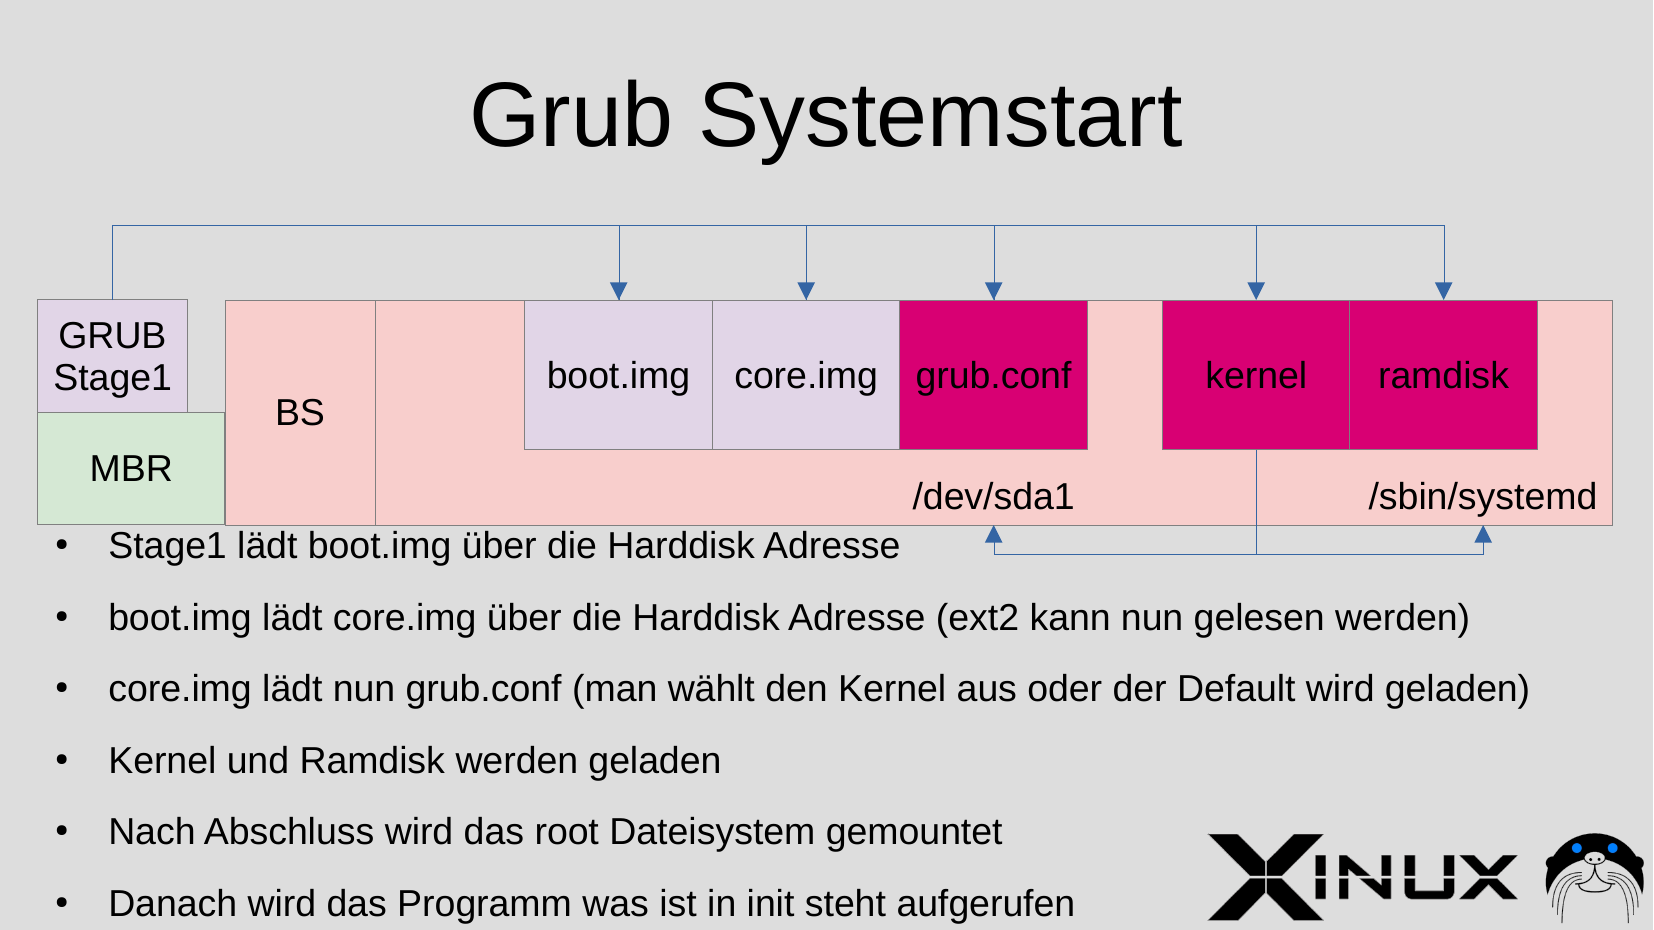

# Grub Systemstart
GRUB
Stage1
BS
/dev/sda1
boot.img
core.img
grub.conf
kernel
ramdisk
MBR
/sbin/systemd
Stage1 lädt boot.img über die Harddisk Adresse
boot.img lädt core.img über die Harddisk Adresse (ext2 kann nun gelesen werden)
core.img lädt nun grub.conf (man wählt den Kernel aus oder der Default wird geladen)
Kernel und Ramdisk werden geladen
Nach Abschluss wird das root Dateisystem gemountet
Danach wird das Programm was ist in init steht aufgerufen